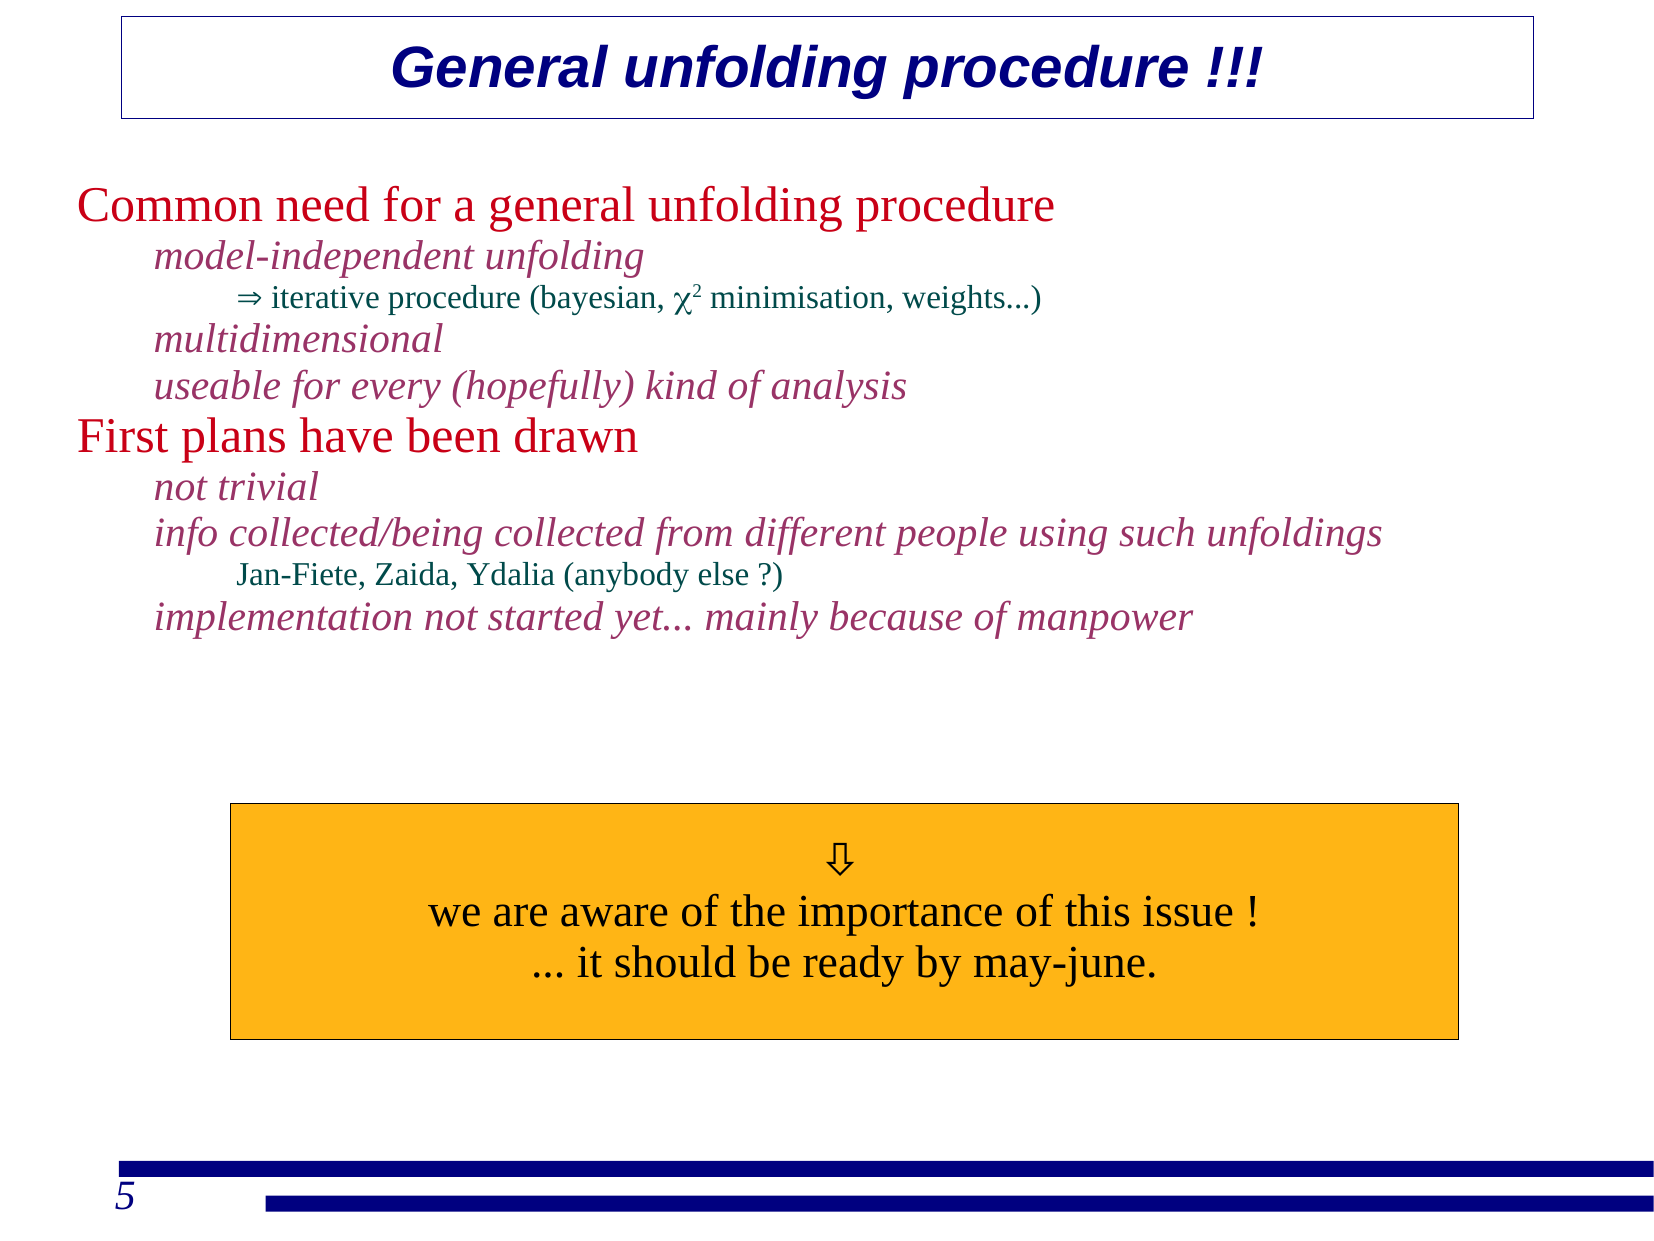

# General unfolding procedure !!!
Common need for a general unfolding procedure
model-independent unfolding
 iterative procedure (bayesian, 2 minimisation, weights...)
multidimensional
useable for every (hopefully) kind of analysis
First plans have been drawn
not trivial
info collected/being collected from different people using such unfoldings
Jan-Fiete, Zaida, Ydalia (anybody else ?)
implementation not started yet... mainly because of manpower

we are aware of the importance of this issue !
... it should be ready by may-june.